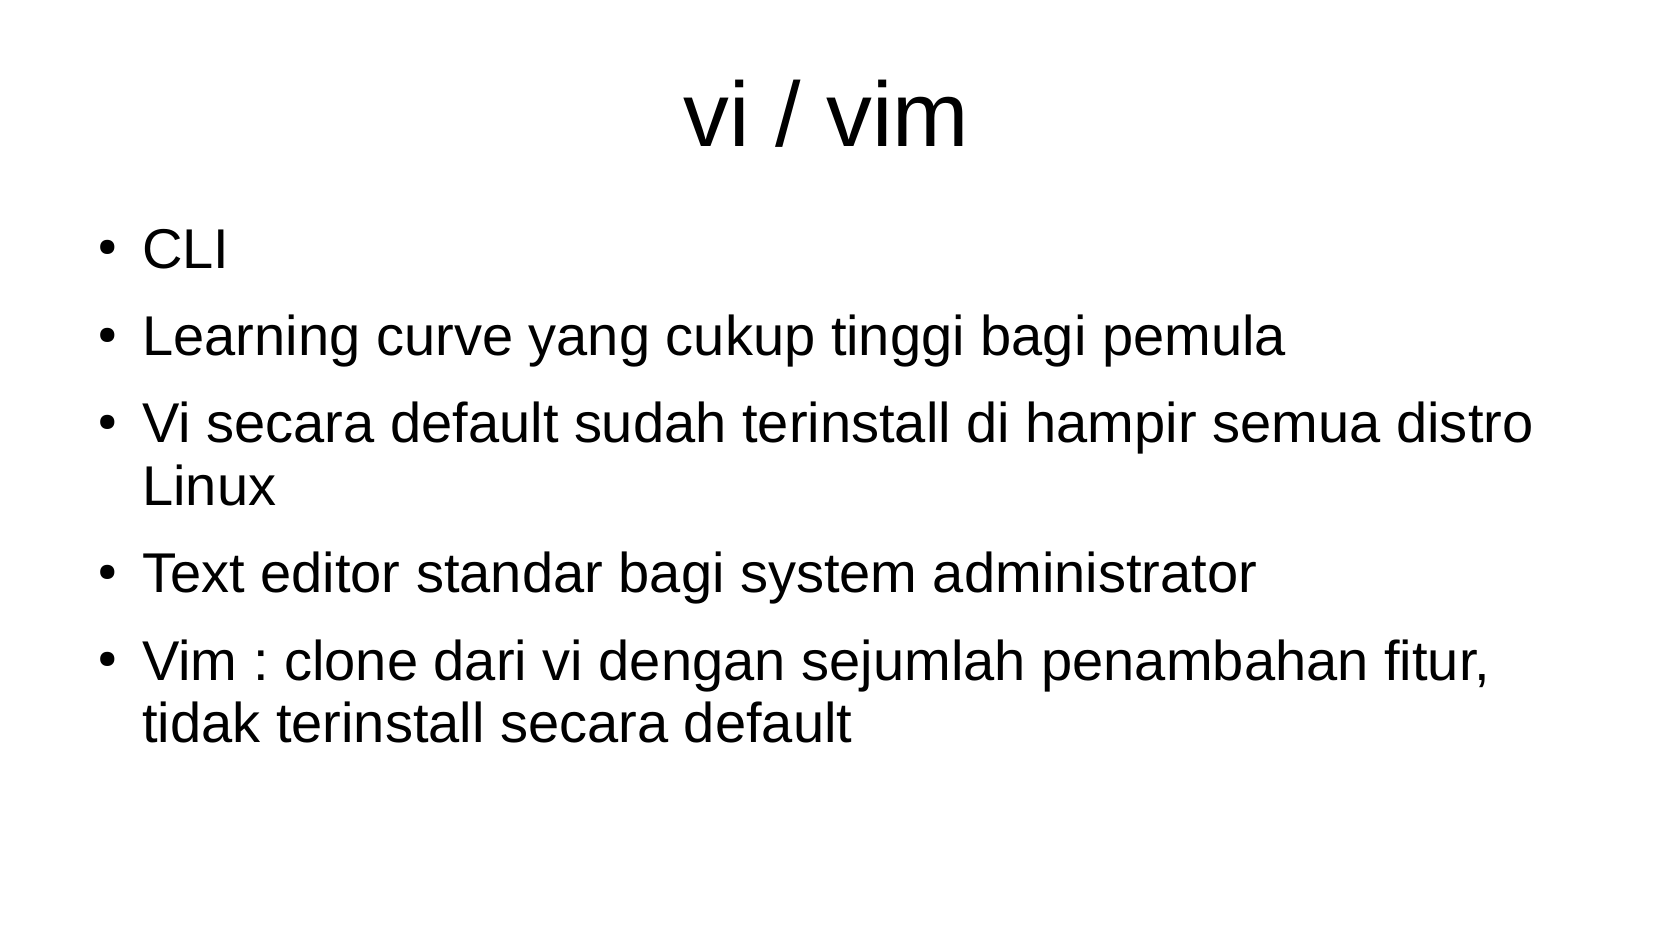

# vi / vim
CLI
Learning curve yang cukup tinggi bagi pemula
Vi secara default sudah terinstall di hampir semua distro Linux
Text editor standar bagi system administrator
Vim : clone dari vi dengan sejumlah penambahan fitur, tidak terinstall secara default